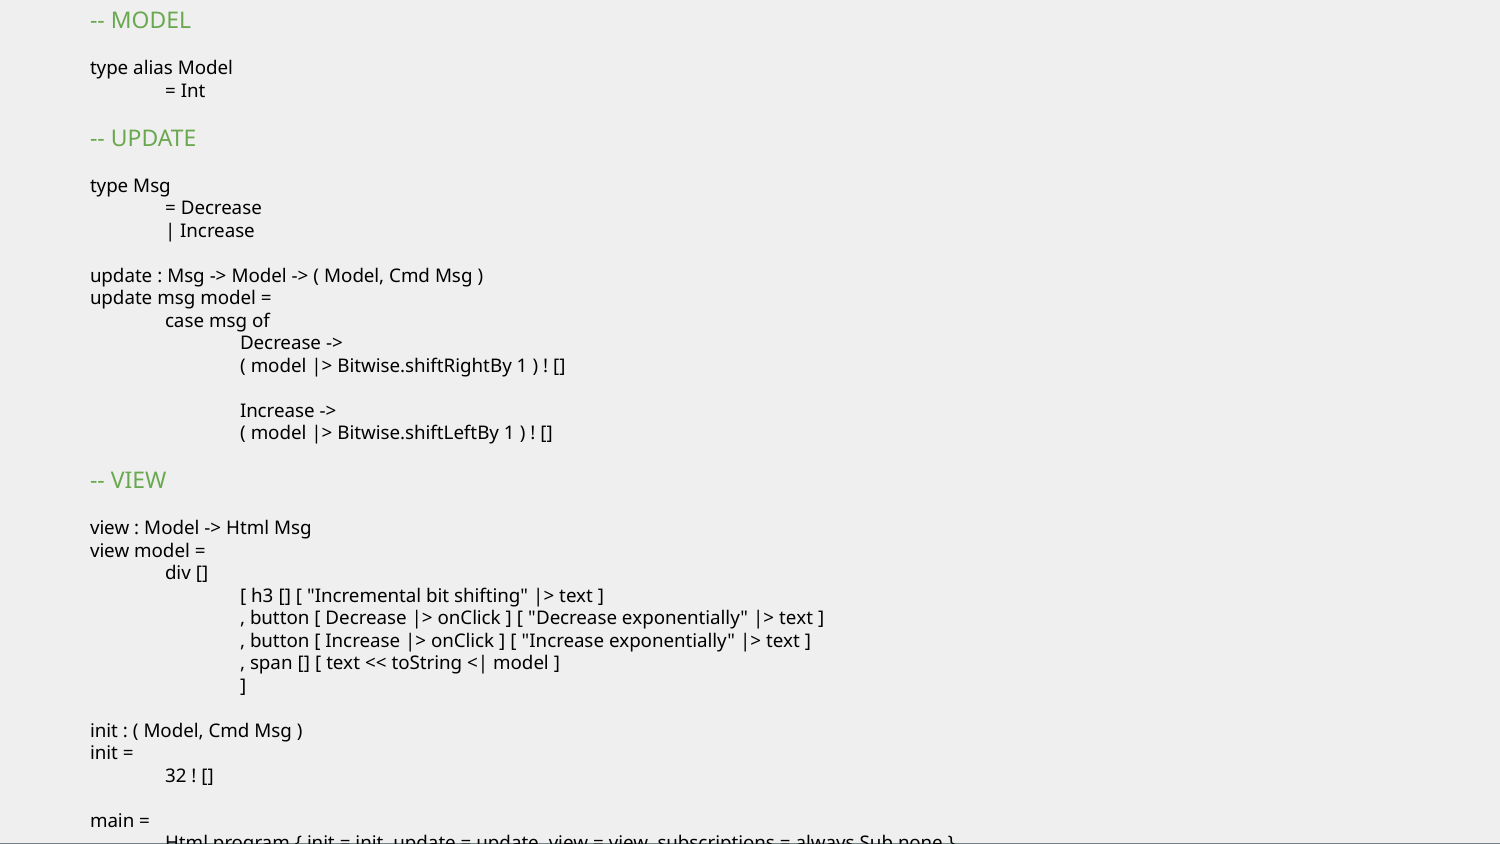

-- MODEL
type alias Model
	= Int
-- UPDATE
type Msg
	= Decrease
	| Increase
update : Msg -> Model -> ( Model, Cmd Msg )
update msg model =
	case msg of
 	Decrease ->
 	( model |> Bitwise.shiftRightBy 1 ) ! []
 	Increase ->
 	( model |> Bitwise.shiftLeftBy 1 ) ! []
-- VIEW
view : Model -> Html Msg
view model =
	div []
 	[ h3 [] [ "Incremental bit shifting" |> text ]
, button [ Decrease |> onClick ] [ "Decrease exponentially" |> text ]
 	, button [ Increase |> onClick ] [ "Increase exponentially" |> text ]
 	, span [] [ text << toString <| model ]
 	]
init : ( Model, Cmd Msg )
init =
	32 ! []
main =
	Html.program { init = init, update = update, view = view, subscriptions = always Sub.none }